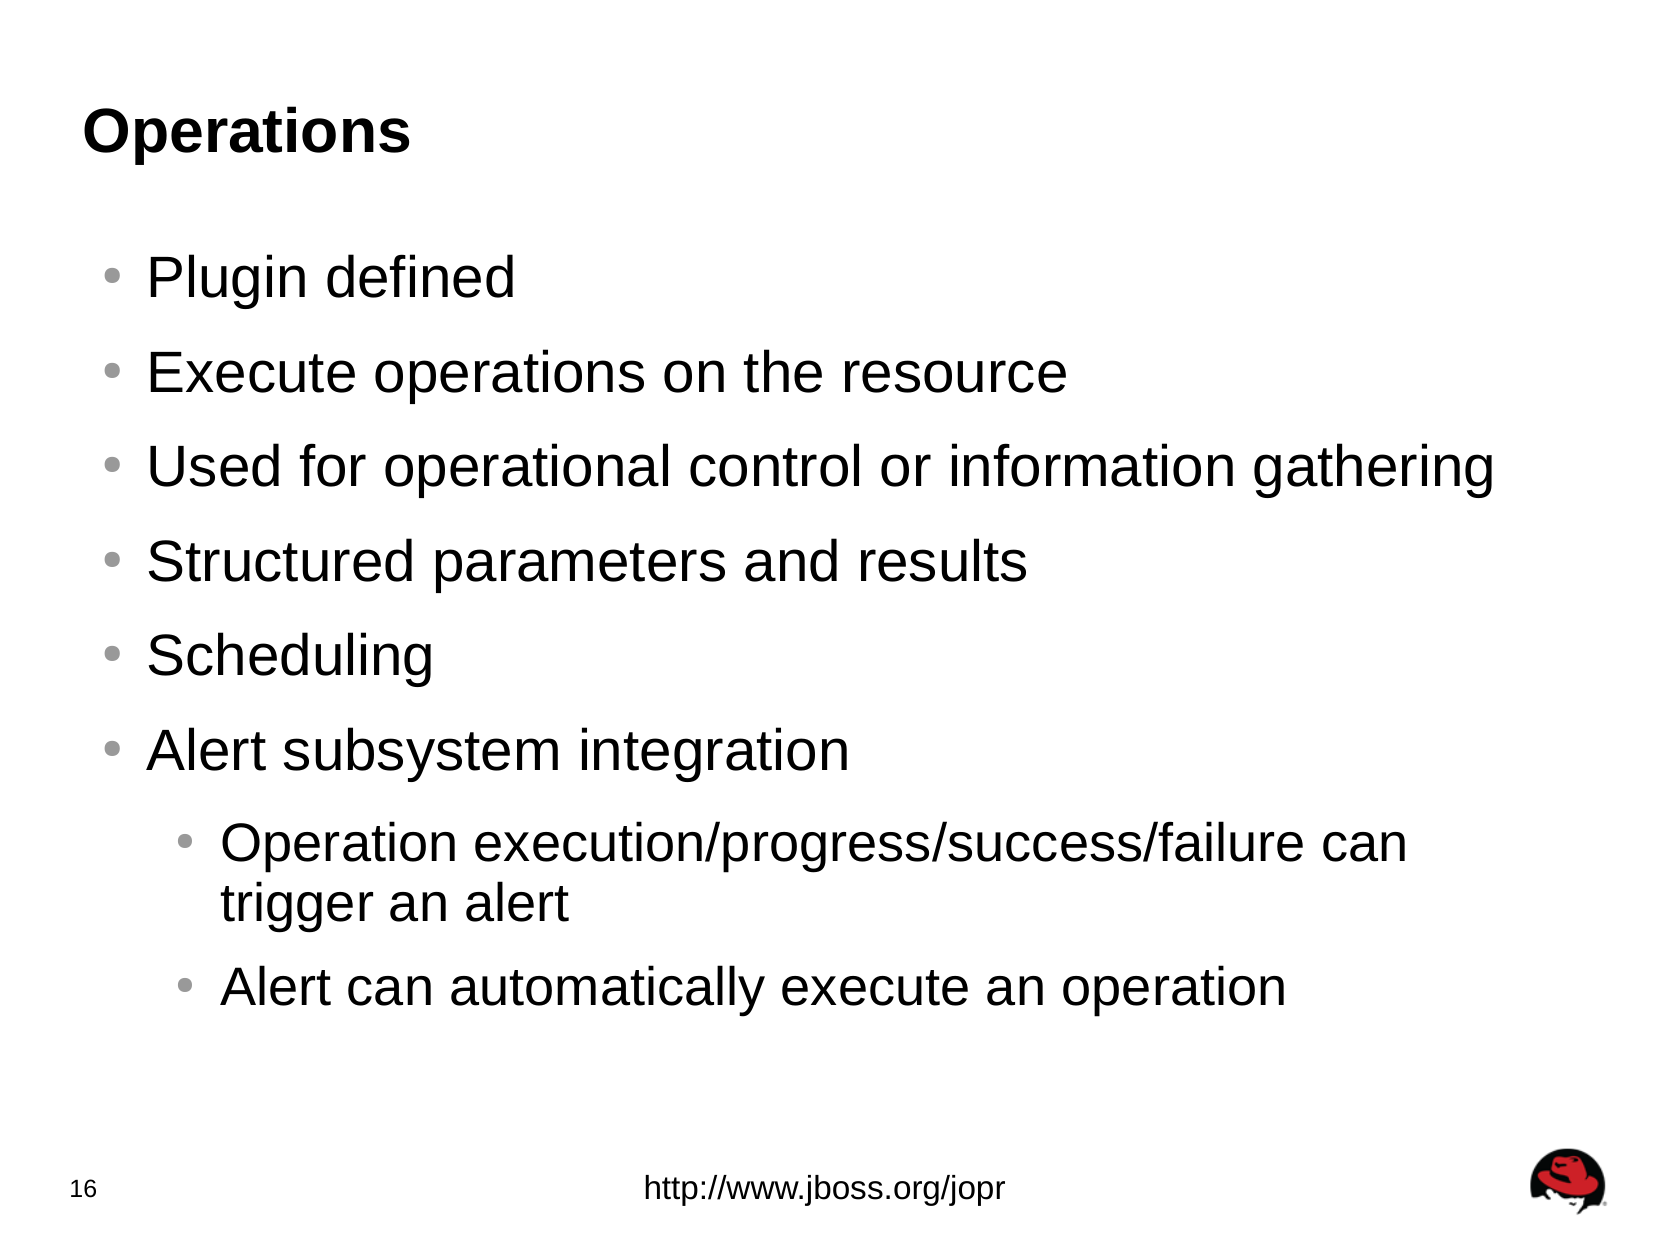

# Operations
Plugin defined
Execute operations on the resource
Used for operational control or information gathering
Structured parameters and results
Scheduling
Alert subsystem integration
Operation execution/progress/success/failure can trigger an alert
Alert can automatically execute an operation